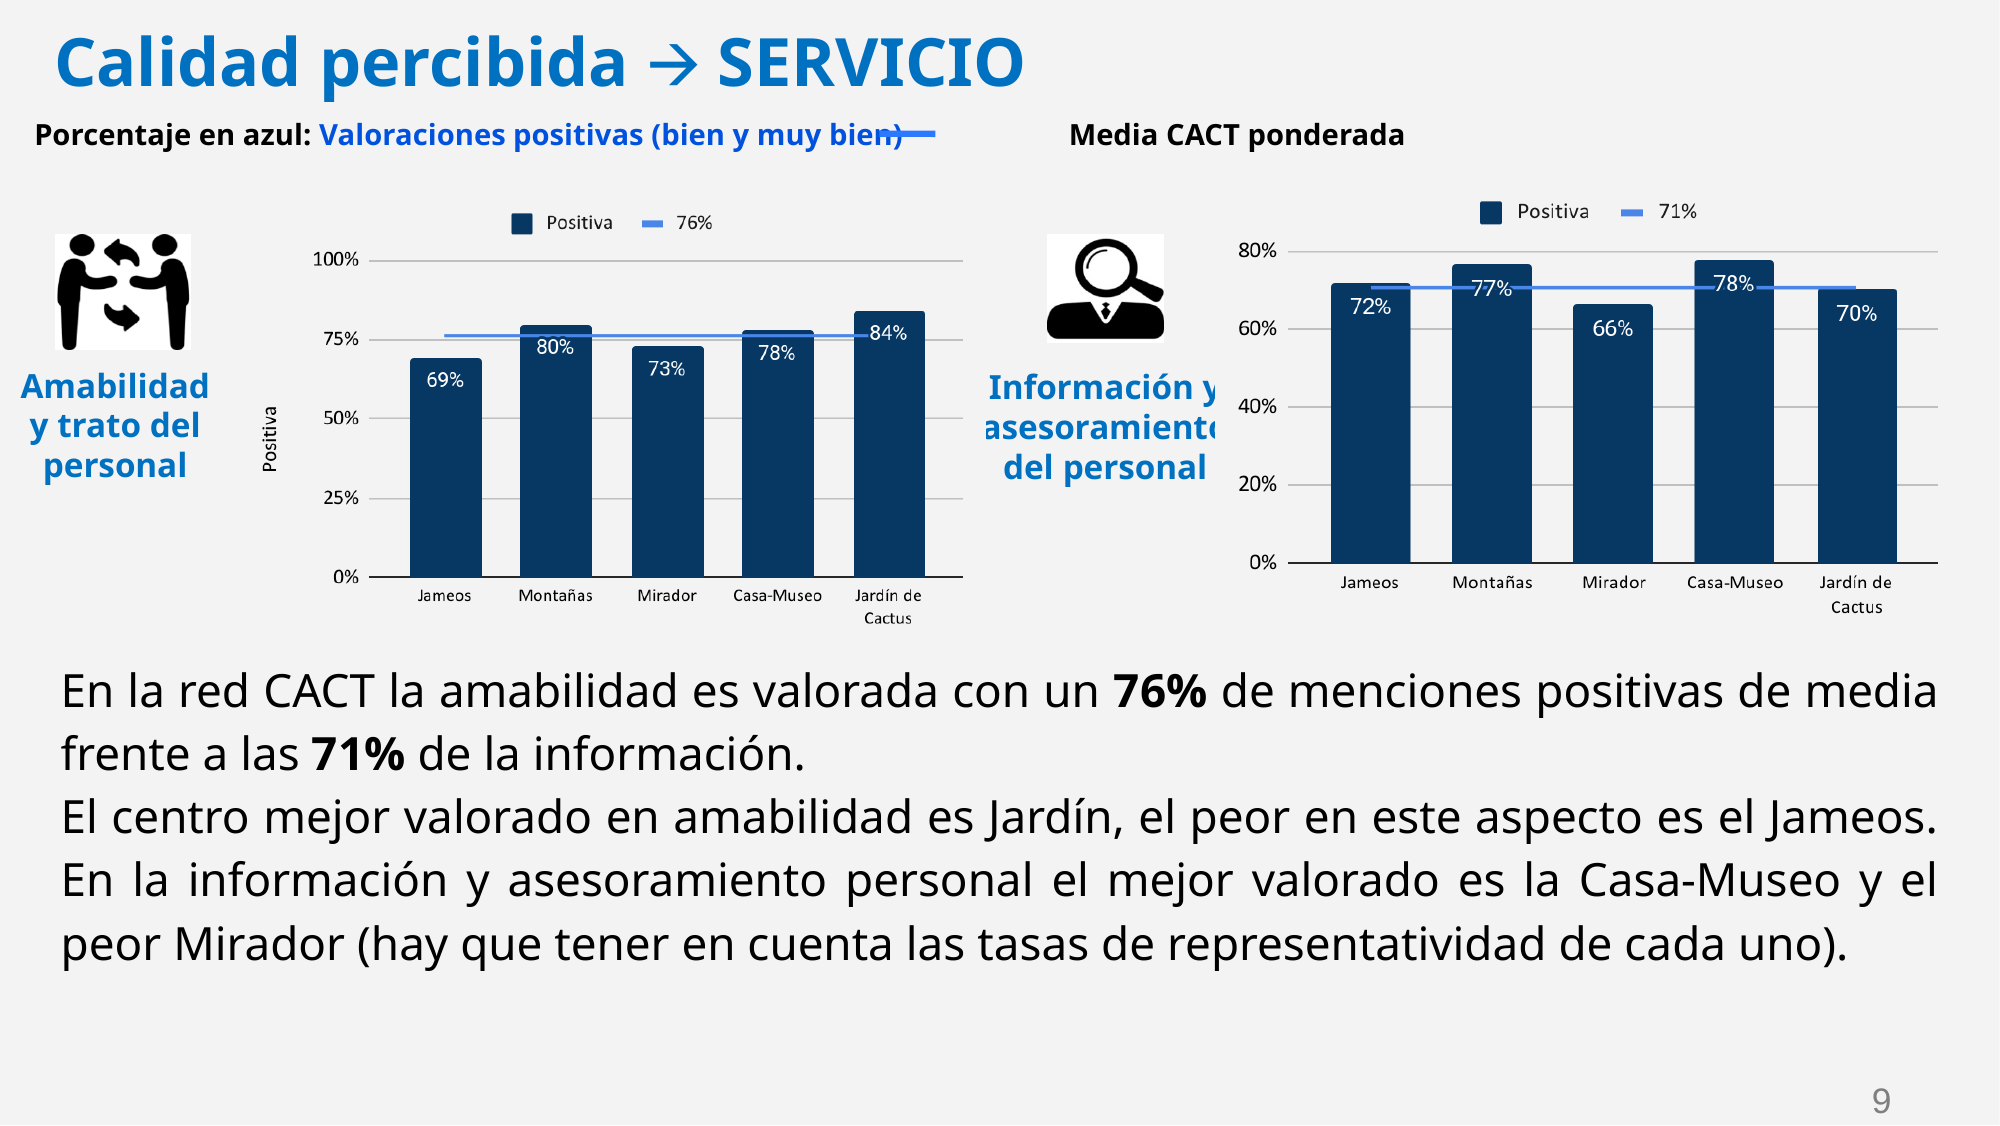

Calidad percibida 🡪 SERVICIO
 Porcentaje en azul: Valoraciones positivas (bien y muy bien) Media CACT ponderada
Amabilidad y trato del personal
Información y asesoramiento del personal
En la red CACT la amabilidad es valorada con un 76% de menciones positivas de media frente a las 71% de la información.
El centro mejor valorado en amabilidad es Jardín, el peor en este aspecto es el Jameos. En la información y asesoramiento personal el mejor valorado es la Casa-Museo y el peor Mirador (hay que tener en cuenta las tasas de representatividad de cada uno).